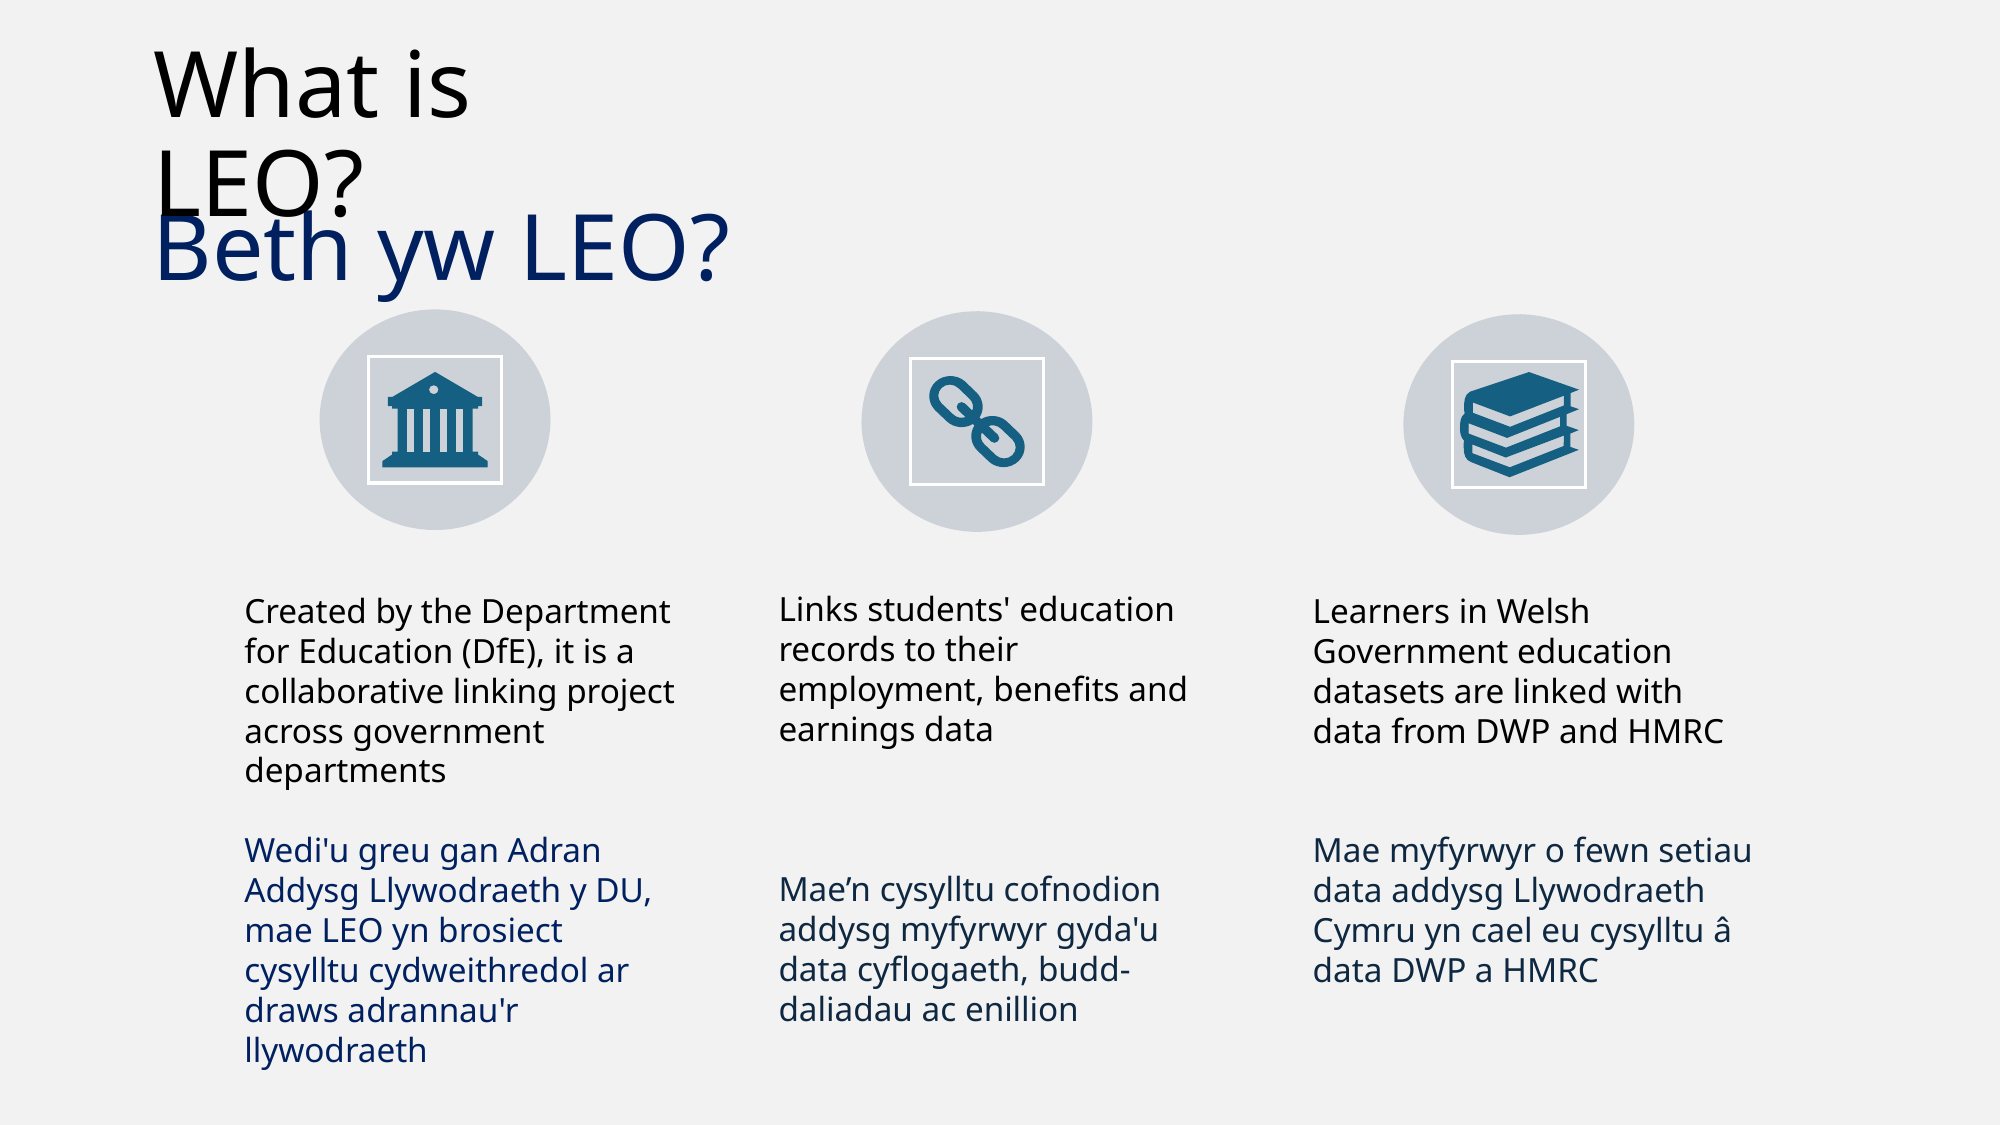

# What is LEO?
Beth yw LEO?
Links students' education records to their employment, benefits and earnings data
Mae’n cysylltu cofnodion addysg myfyrwyr gyda'u data cyflogaeth, budd-daliadau ac enillion
Created by the Department for Education (DfE), it is a collaborative linking project across government departments
Wedi'u greu gan Adran Addysg Llywodraeth y DU, mae LEO yn brosiect cysylltu cydweithredol ar draws adrannau'r llywodraeth
Learners in Welsh Government education datasets are linked with data from DWP and HMRC
Mae myfyrwyr o fewn setiau data addysg Llywodraeth Cymru yn cael eu cysylltu â data DWP a HMRC